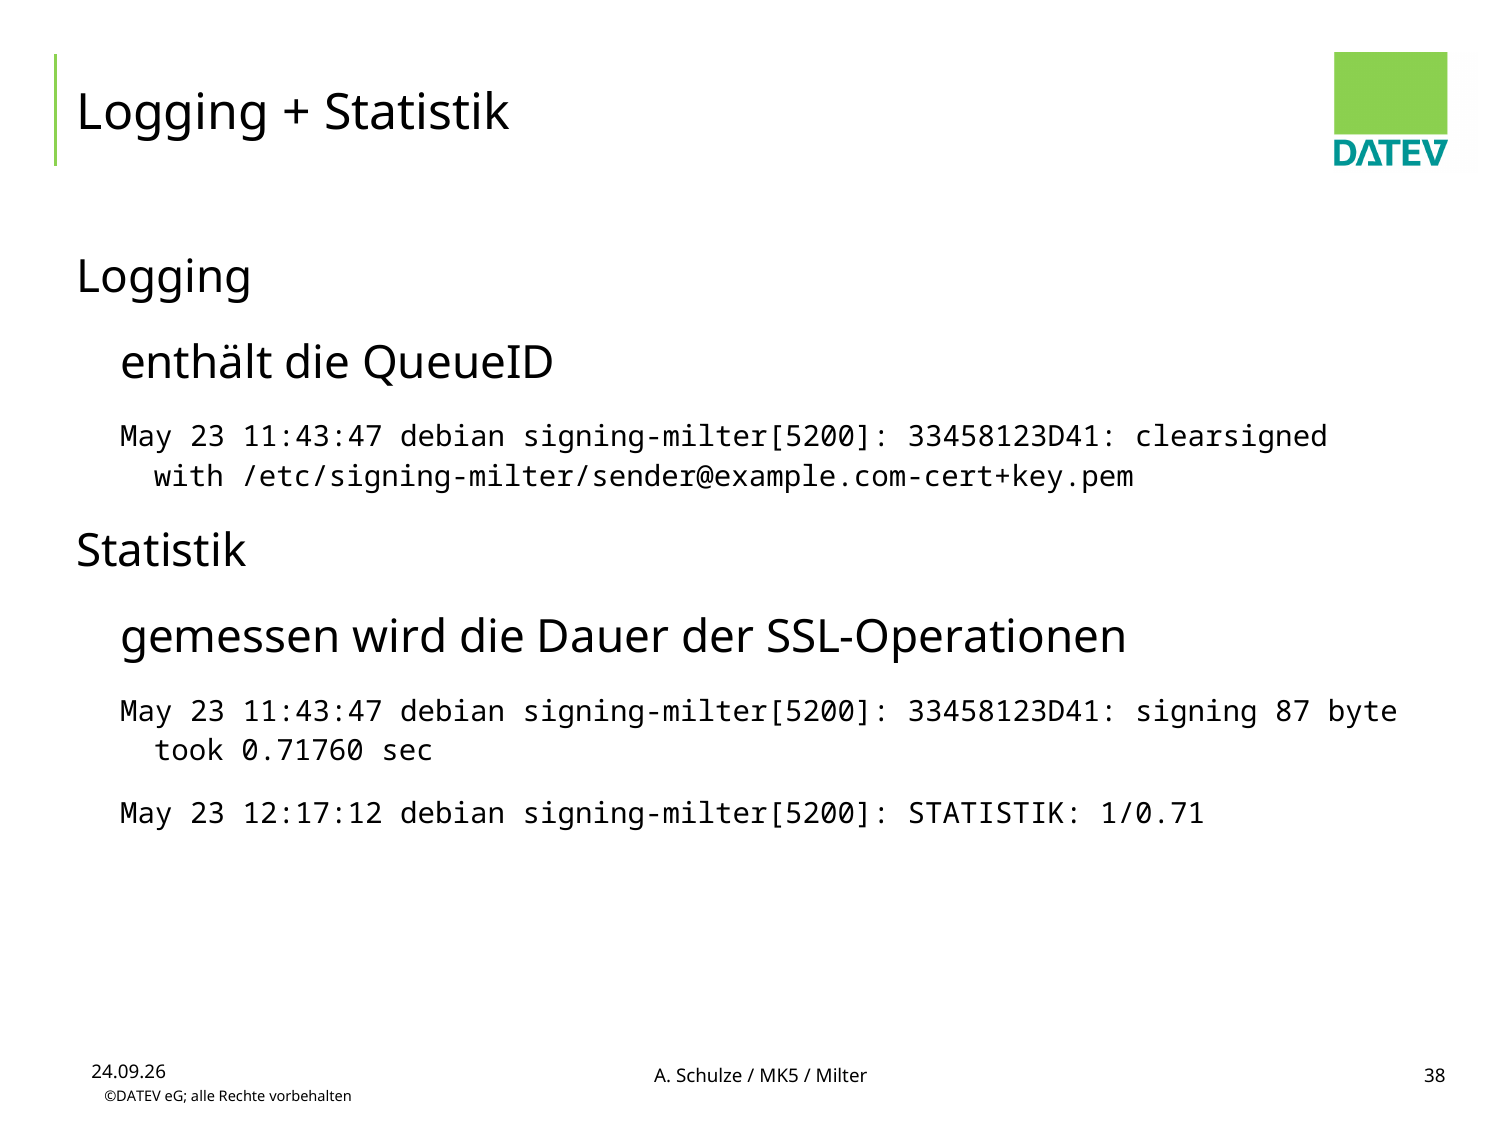

# Logging + Statistik
Logging
enthält die QueueID
May 23 11:43:47 debian signing-milter[5200]: 33458123D41: clearsigned with /etc/signing-milter/sender@example.com-cert+key.pem
Statistik
gemessen wird die Dauer der SSL-Operationen
May 23 11:43:47 debian signing-milter[5200]: 33458123D41: signing 87 byte took 0.71760 sec
May 23 12:17:12 debian signing-milter[5200]: STATISTIK: 1/0.71
A. Schulze / MK5 / Milter
38